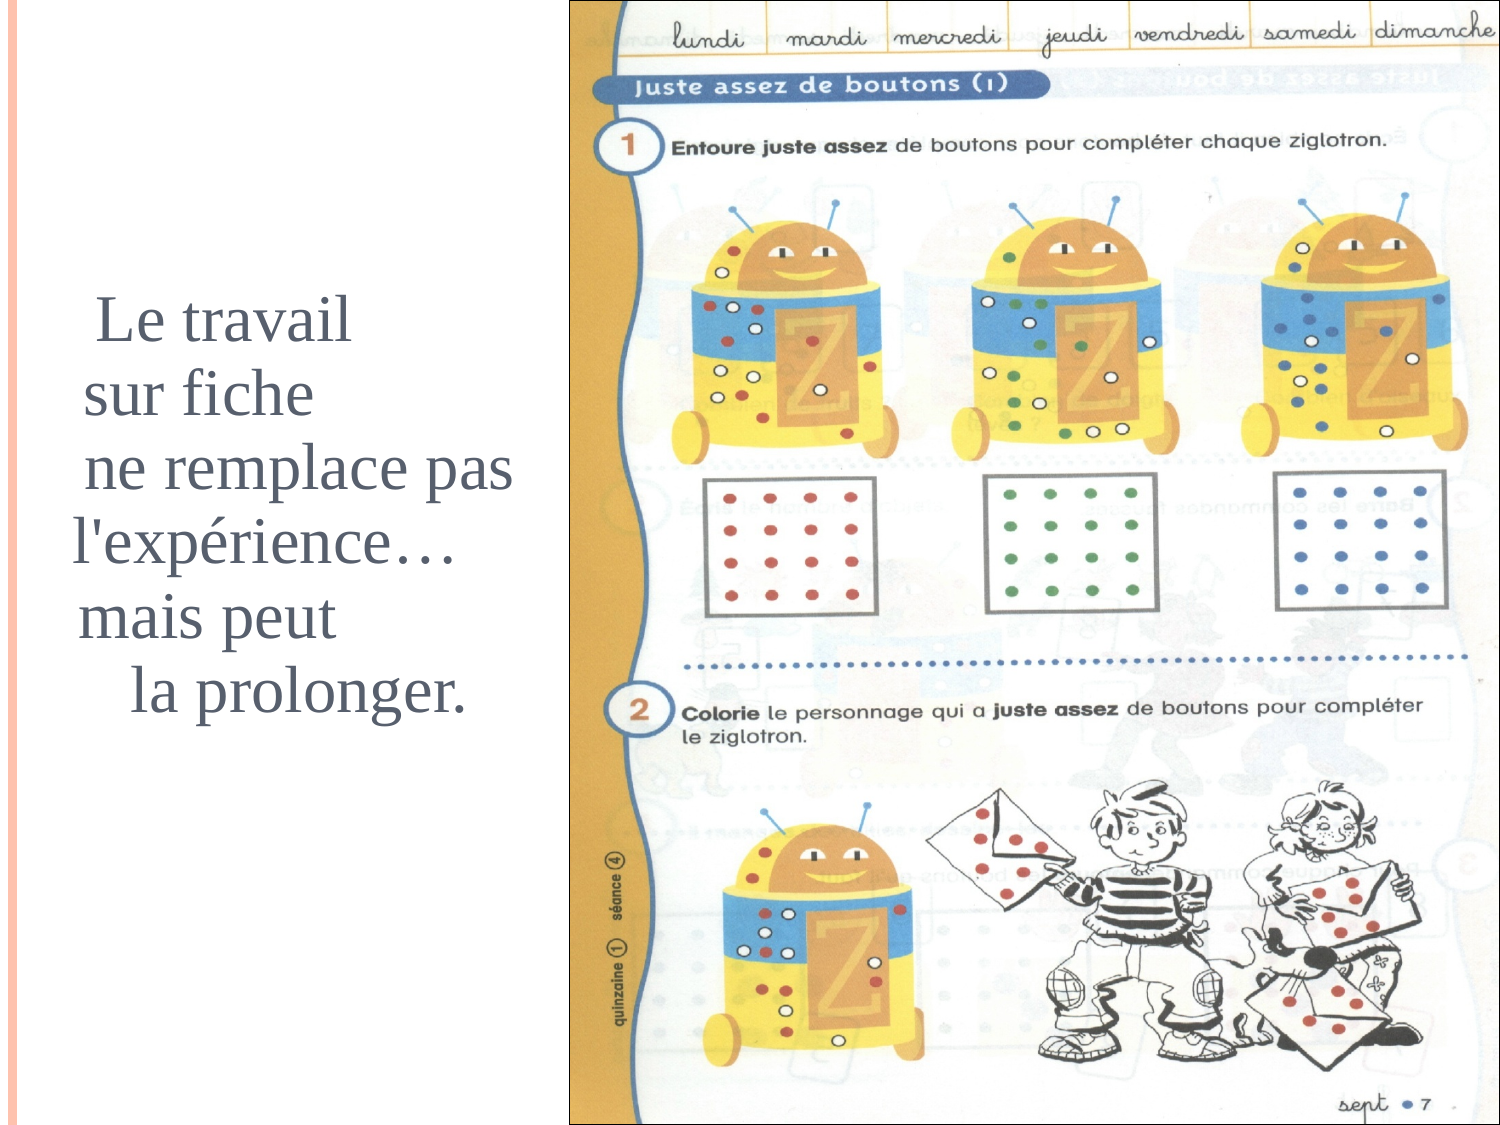

Le travail sur fiche ne remplace pas l'expérience… mais peut la prolonger.
<footer>2010 - Roland Charnay